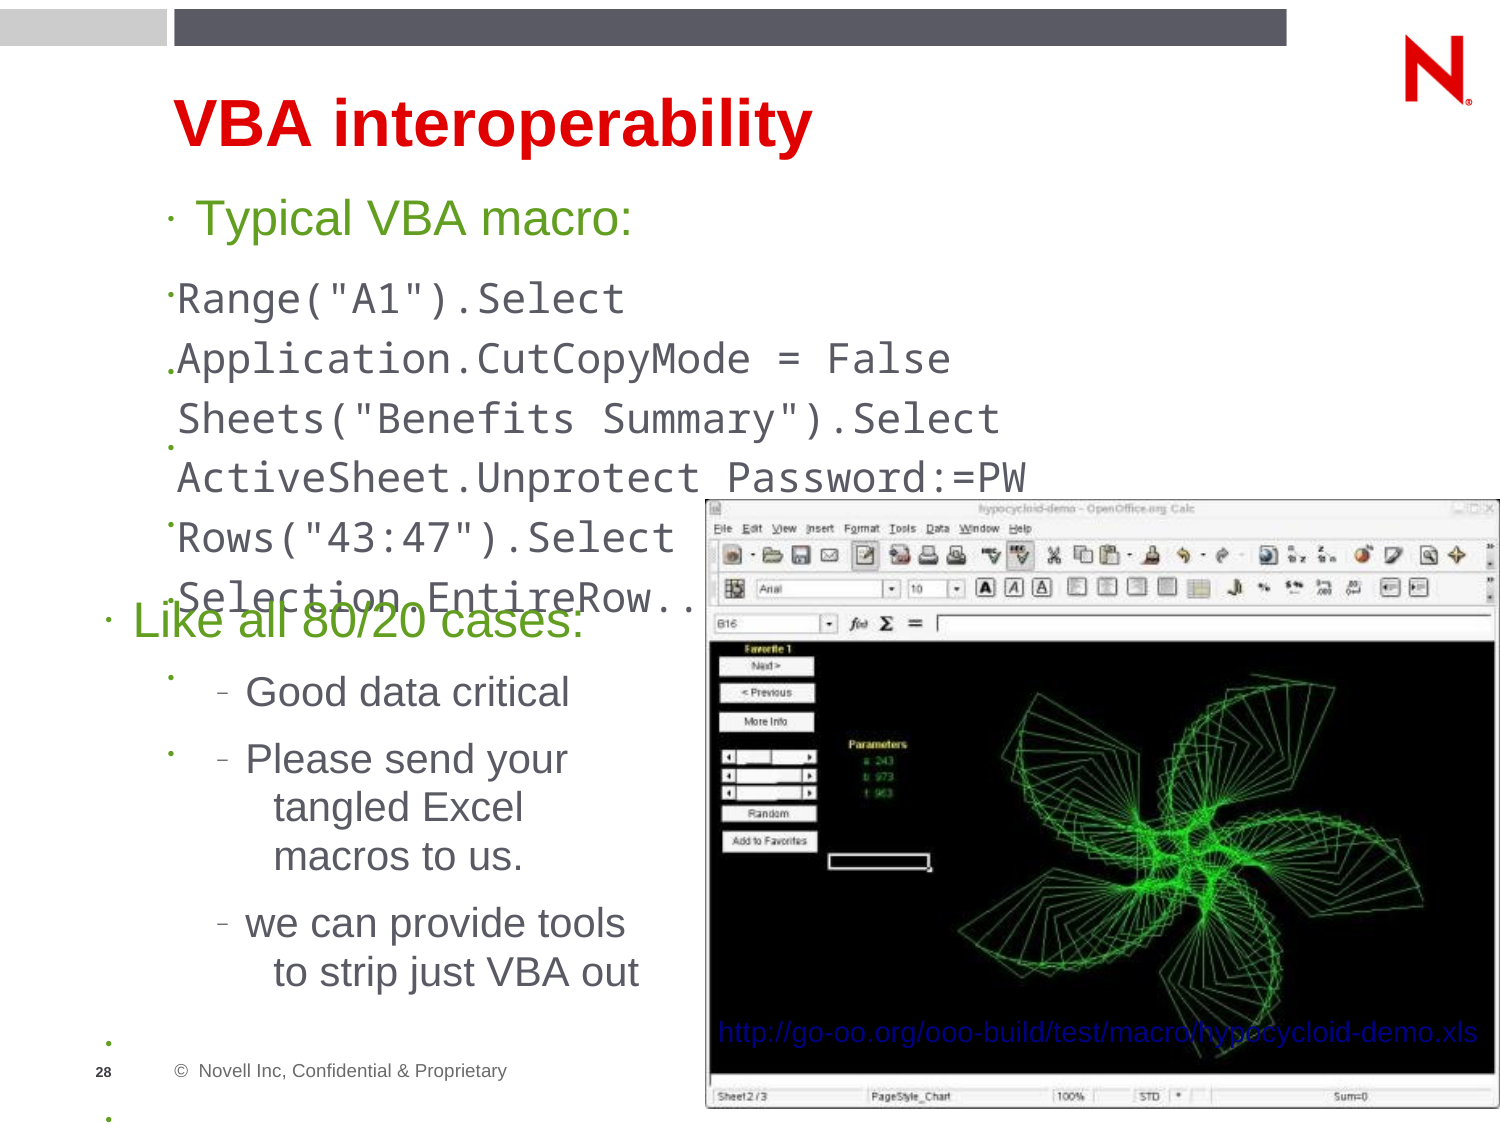

# VBA interoperability
Typical VBA macro:
 Range("A1").Select
 Application.CutCopyMode = False
 Sheets("Benefits Summary").Select
 ActiveSheet.Unprotect Password:=PW
 Rows("43:47").Select
 Selection.EntireRow...
http://go-oo.org/ooo-build/test/macro/hypocycloid-demo.xls
Like all 80/20 cases:
Good data critical
Please send your tangled Excel macros to us.
we can provide tools to strip just VBA out